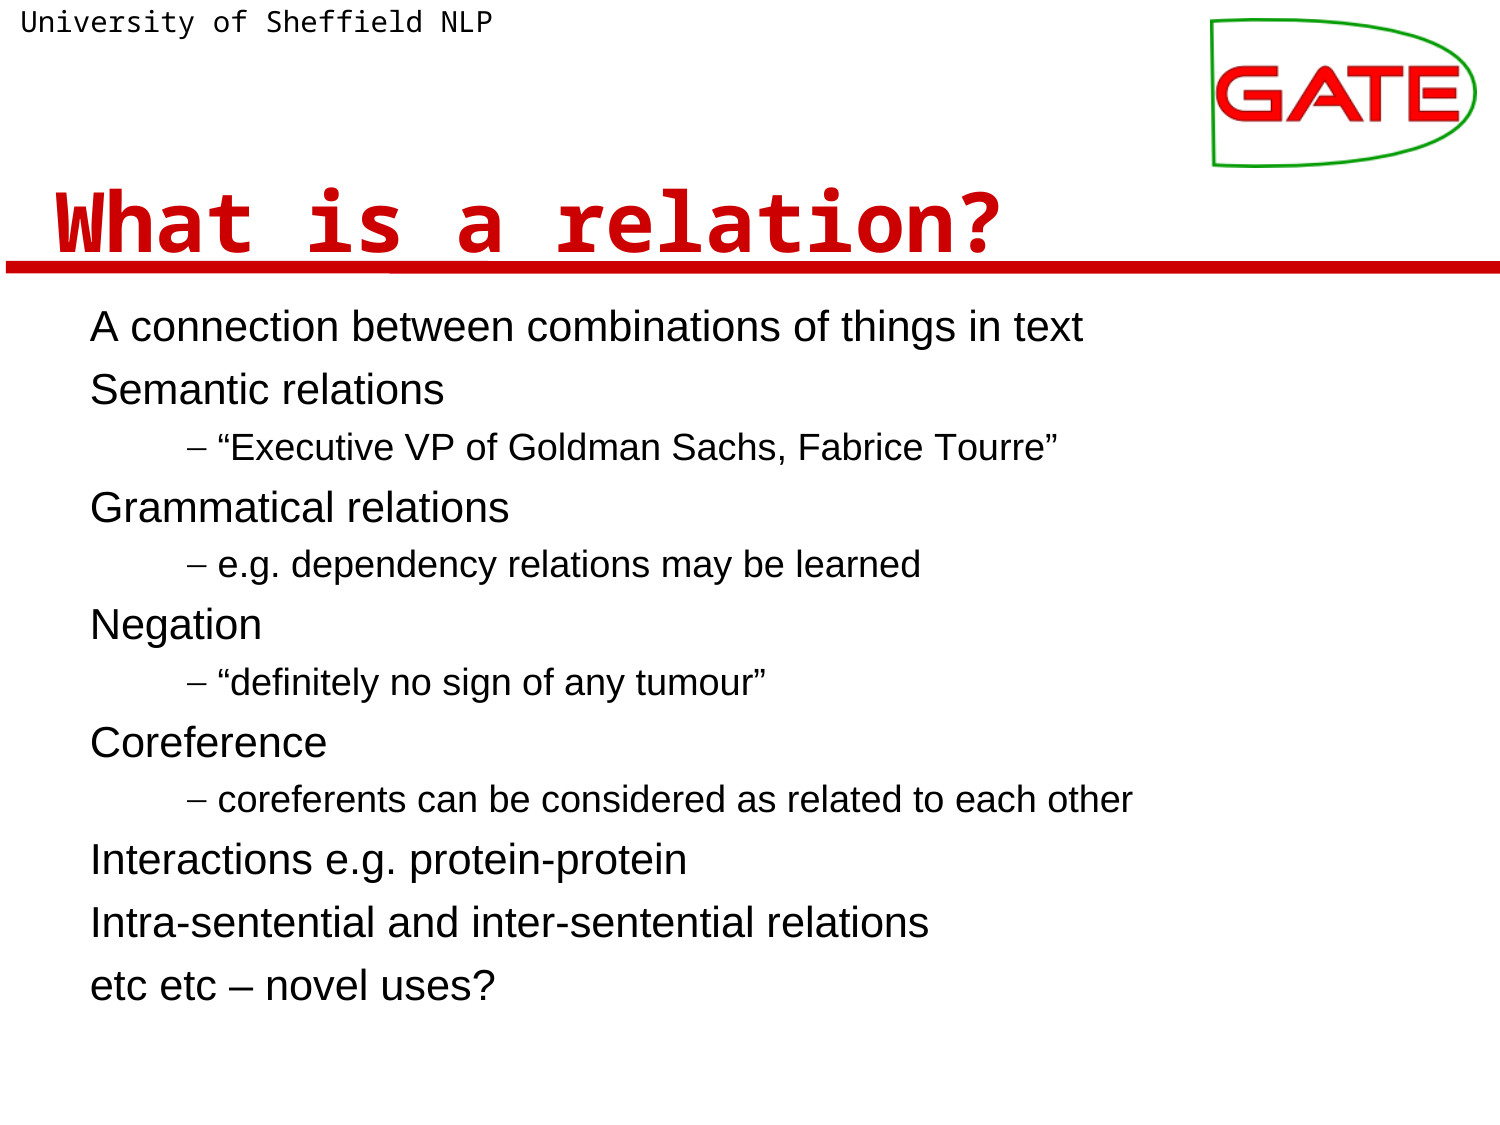

# What is a relation?
A connection between combinations of things in text
Semantic relations
“Executive VP of Goldman Sachs, Fabrice Tourre”
Grammatical relations
e.g. dependency relations may be learned
Negation
“definitely no sign of any tumour”
Coreference
coreferents can be considered as related to each other
Interactions e.g. protein-protein
Intra-sentential and inter-sentential relations
etc etc – novel uses?